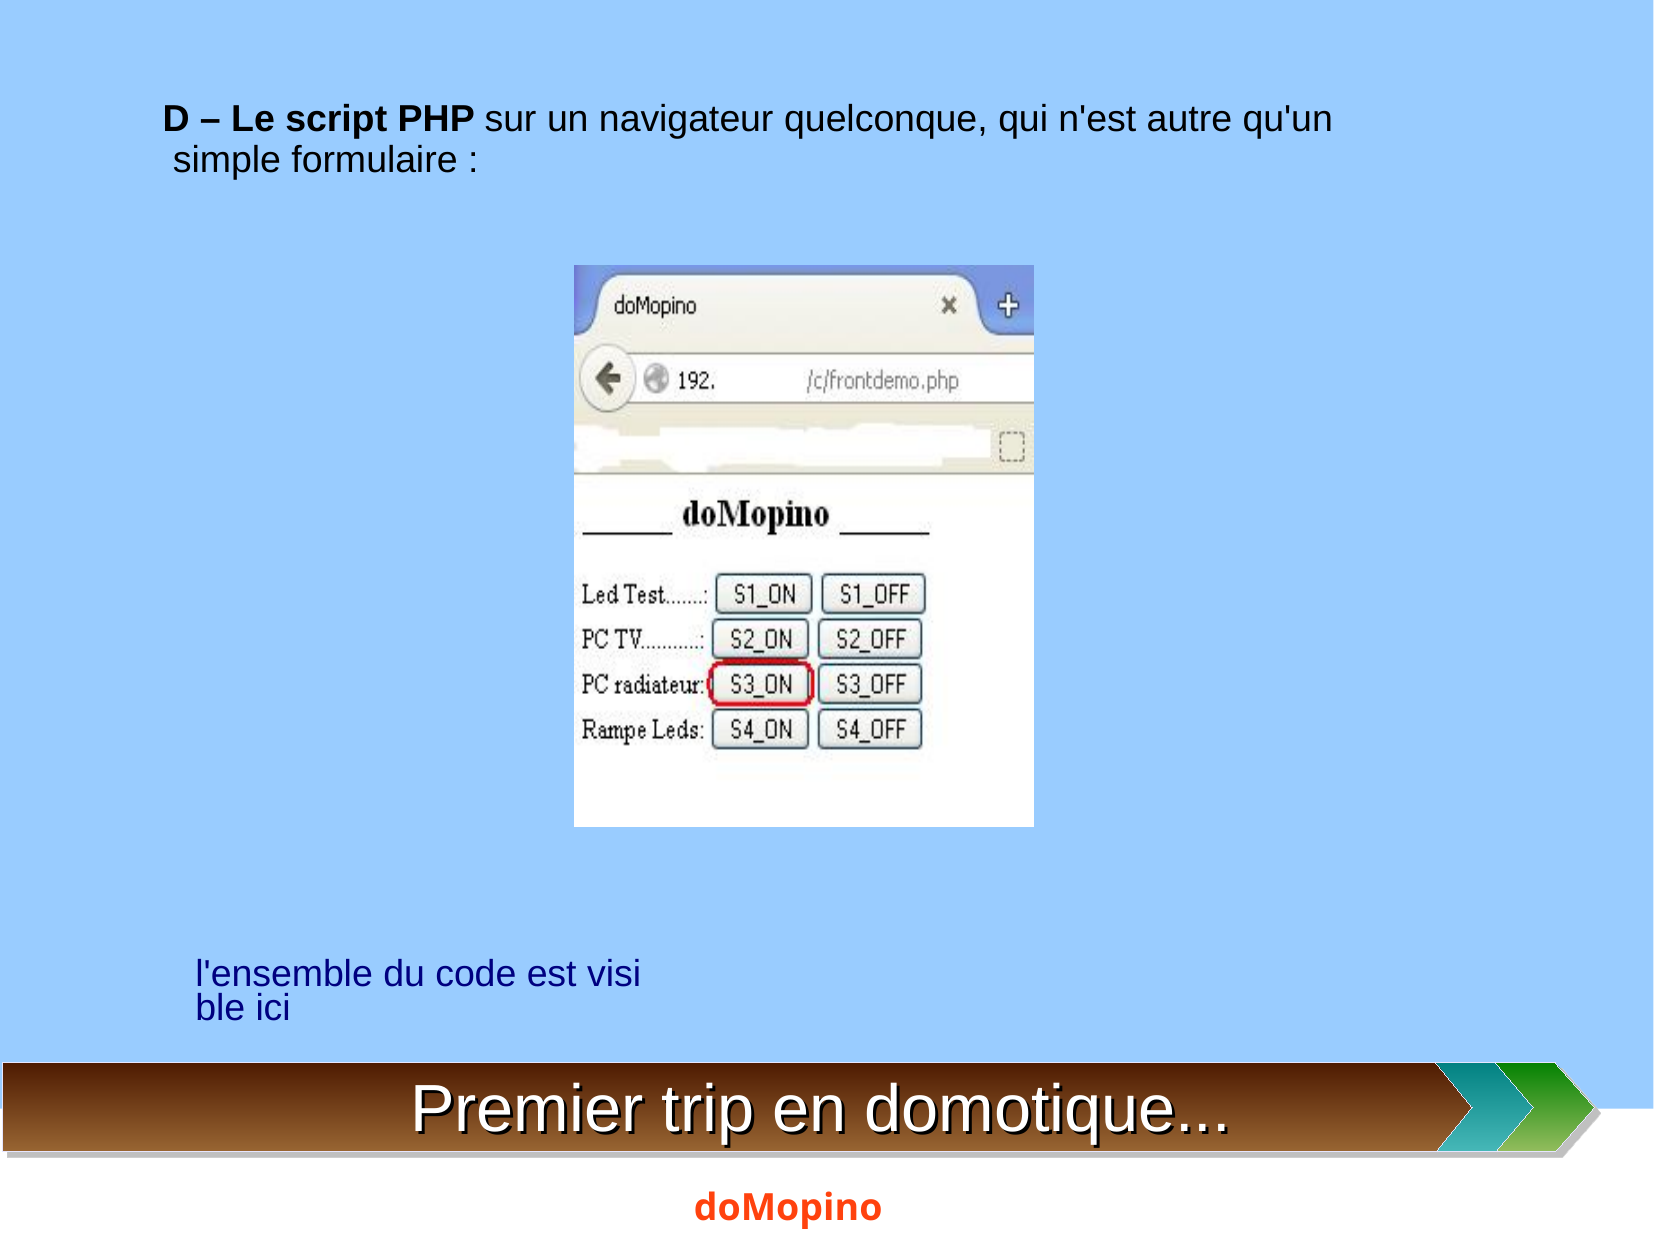

D – Le script PHP sur un navigateur quelconque, qui n'est autre qu'un
 simple formulaire :
l'ensemble du code est visible ici
# Premier trip en domotique...
doMopino